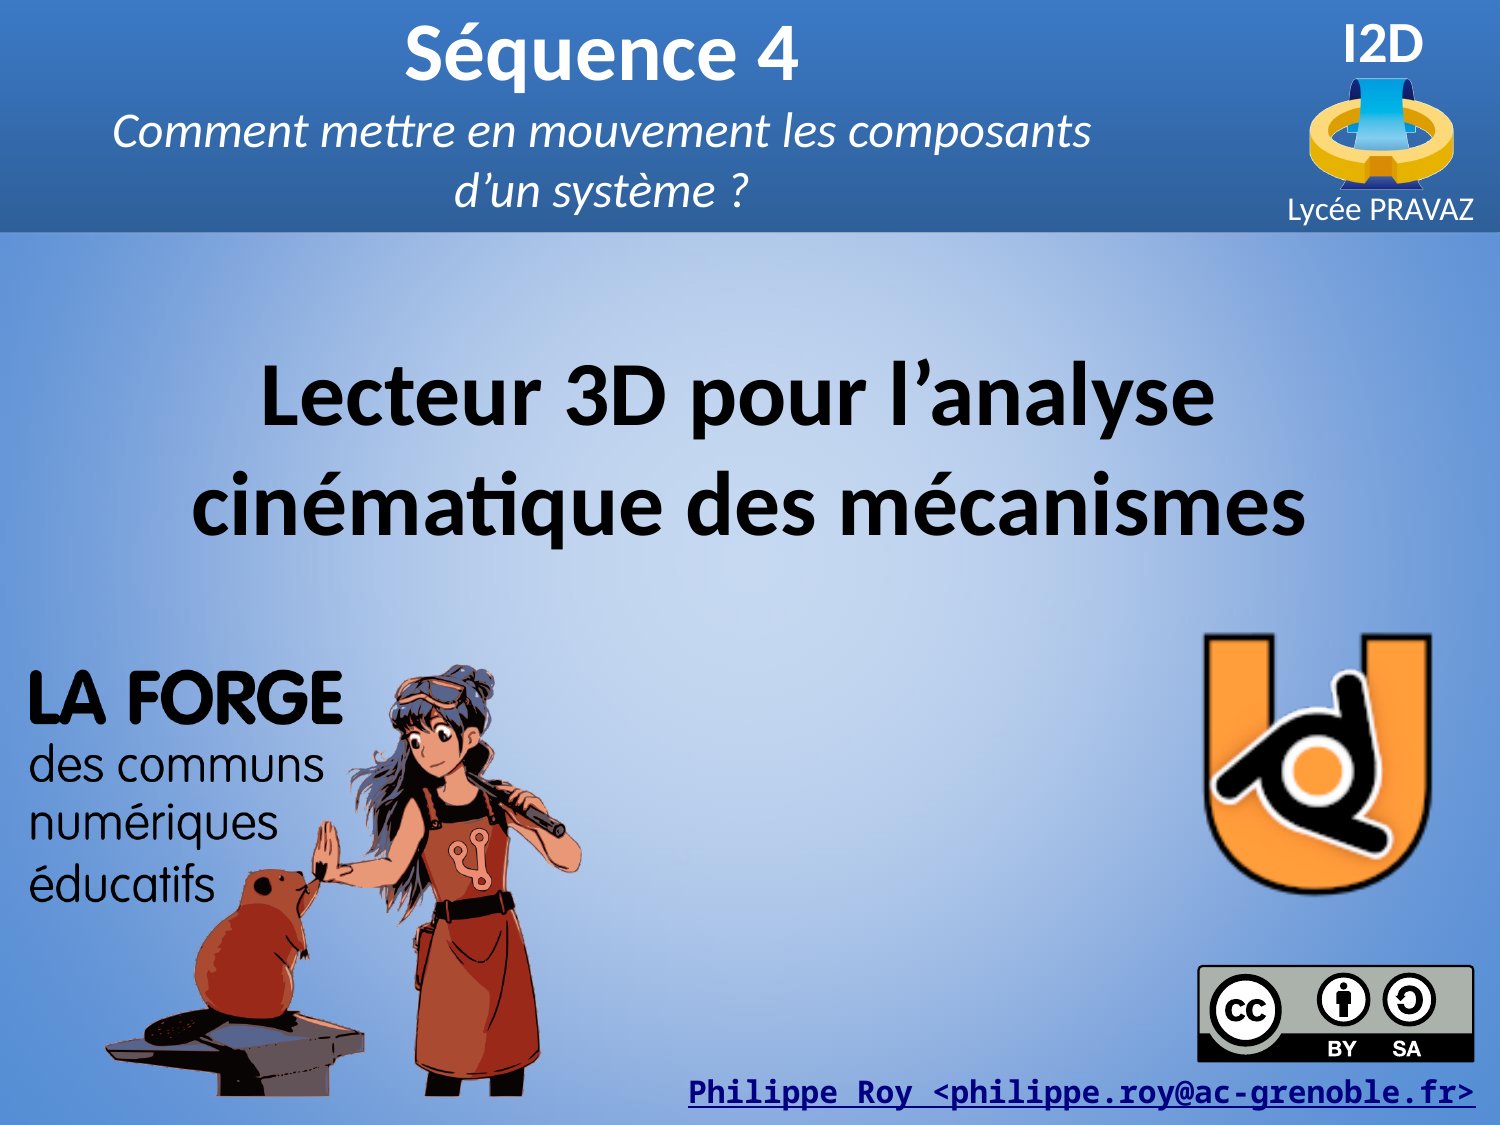

Séquence 4
Comment mettre en mouvement les composants
d’un système ?
I2D
Lycée PRAVAZ
Lecteur 3D pour l’analyse
cinématique des mécanismes
Philippe Roy <philippe.roy@ac-grenoble.fr>